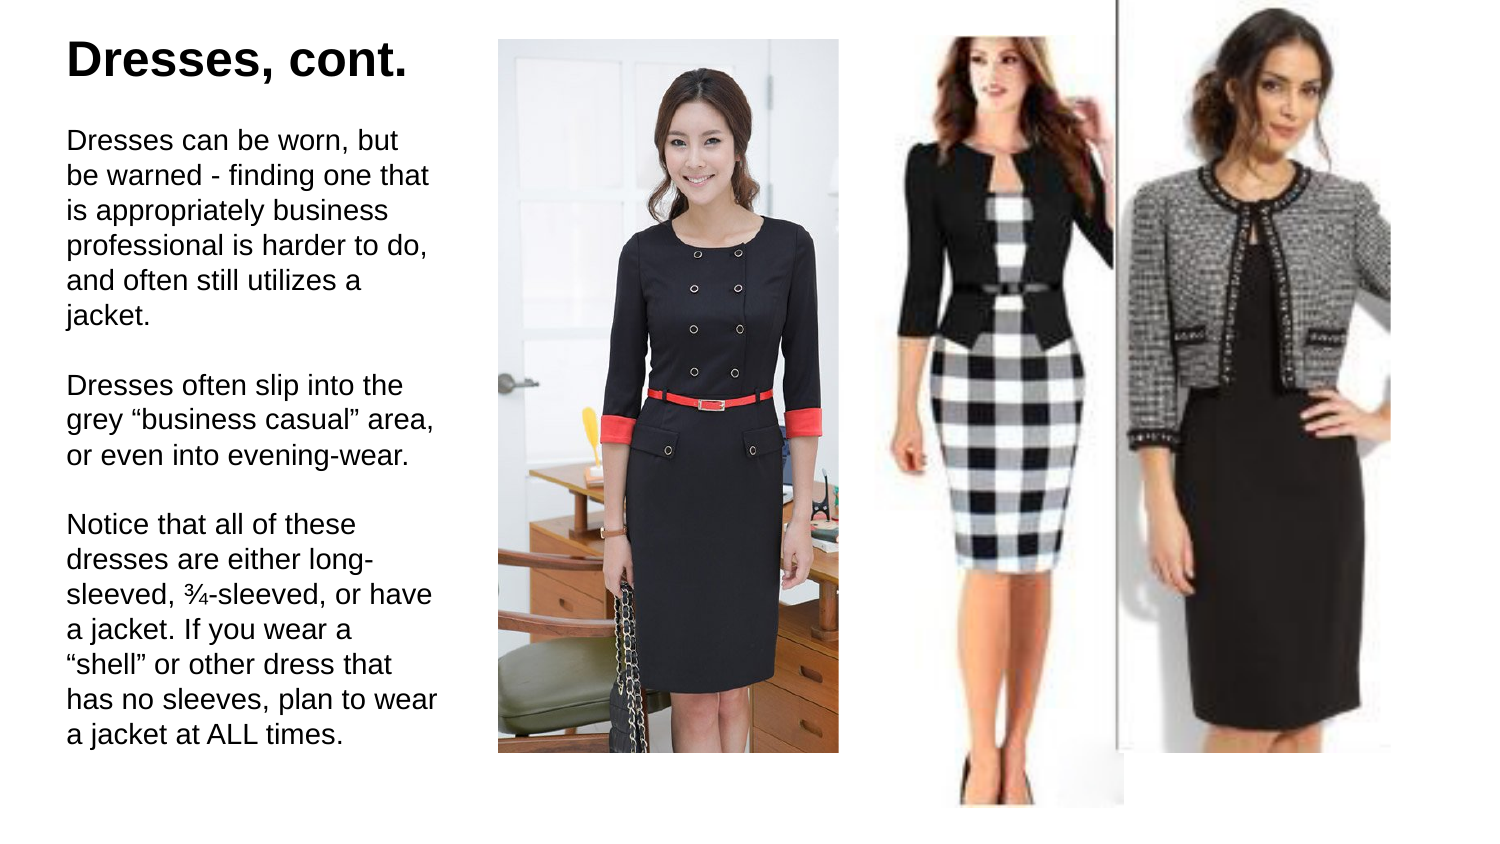

Dresses, cont.
Dresses can be worn, but be warned - finding one that is appropriately business professional is harder to do, and often still utilizes a jacket.
Dresses often slip into the grey “business casual” area, or even into evening-wear.
Notice that all of these dresses are either long-sleeved, ¾-sleeved, or have a jacket. If you wear a “shell” or other dress that has no sleeves, plan to wear a jacket at ALL times.